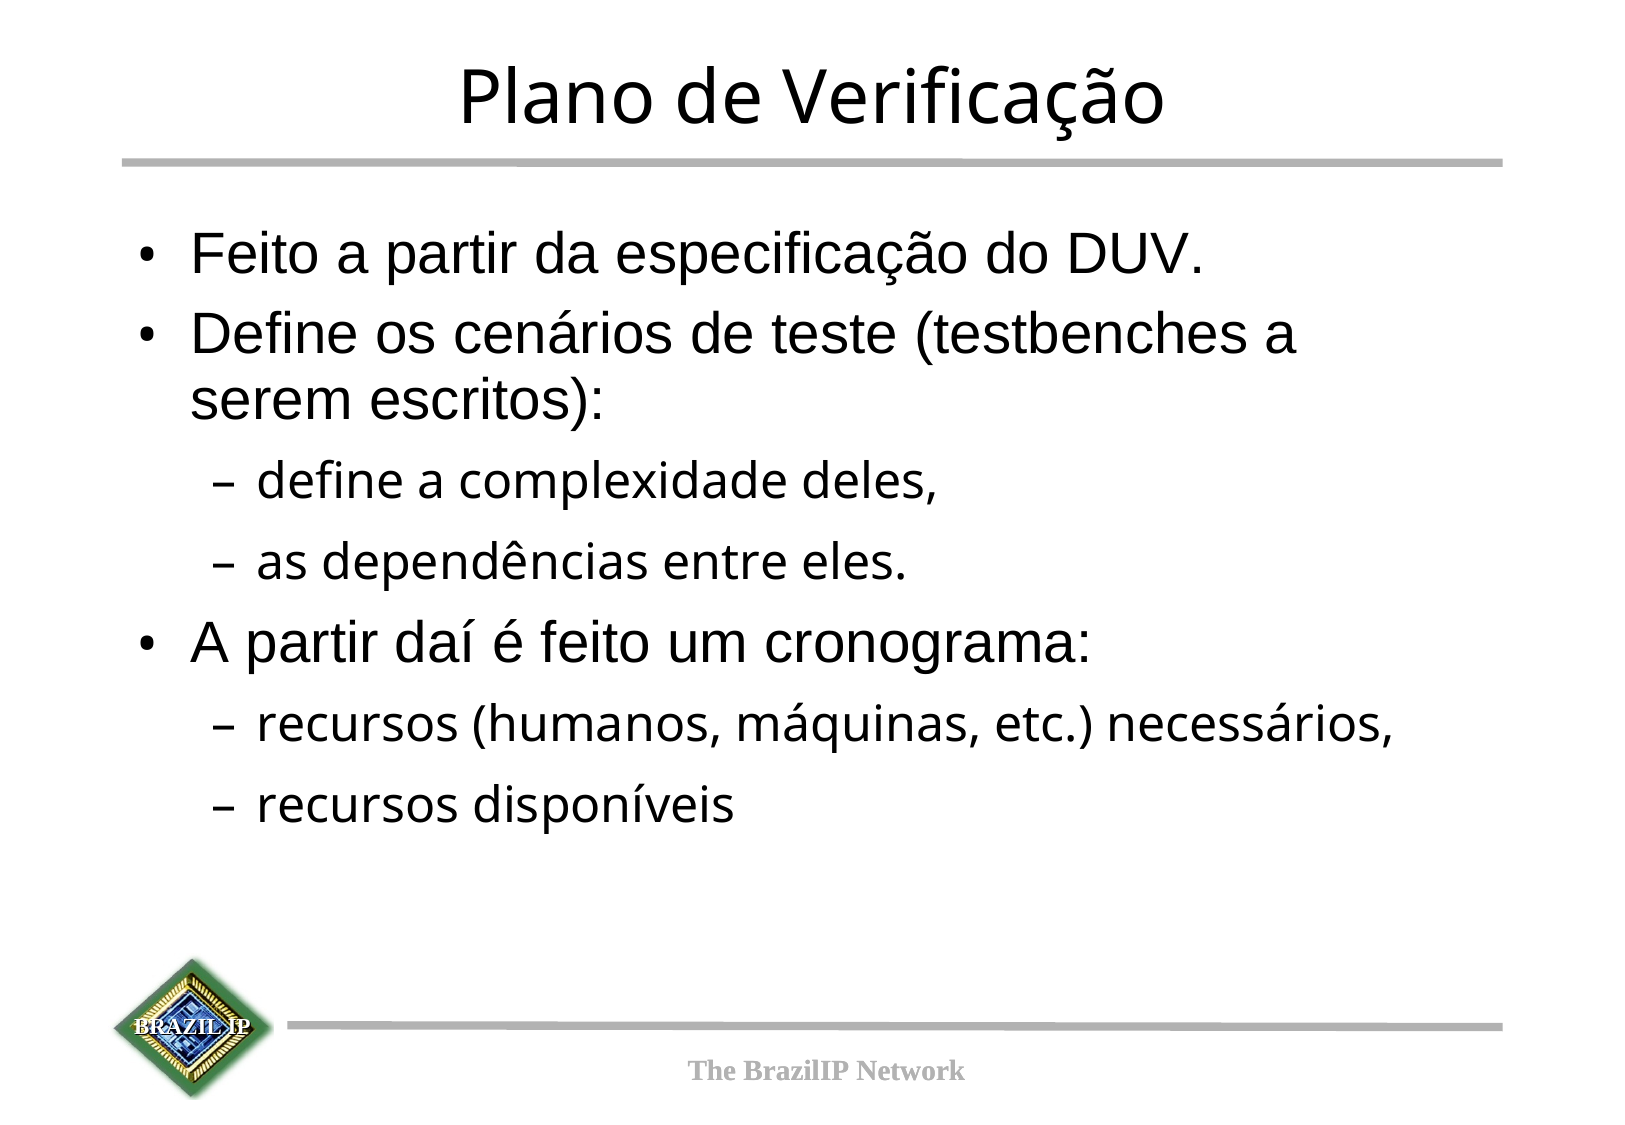

# Plano de Verificação
Feito a partir da especificação do DUV.
Define os cenários de teste (testbenches a serem escritos):
define a complexidade deles,
as dependências entre eles.
A partir daí é feito um cronograma:
recursos (humanos, máquinas, etc.) necessários,
recursos disponíveis